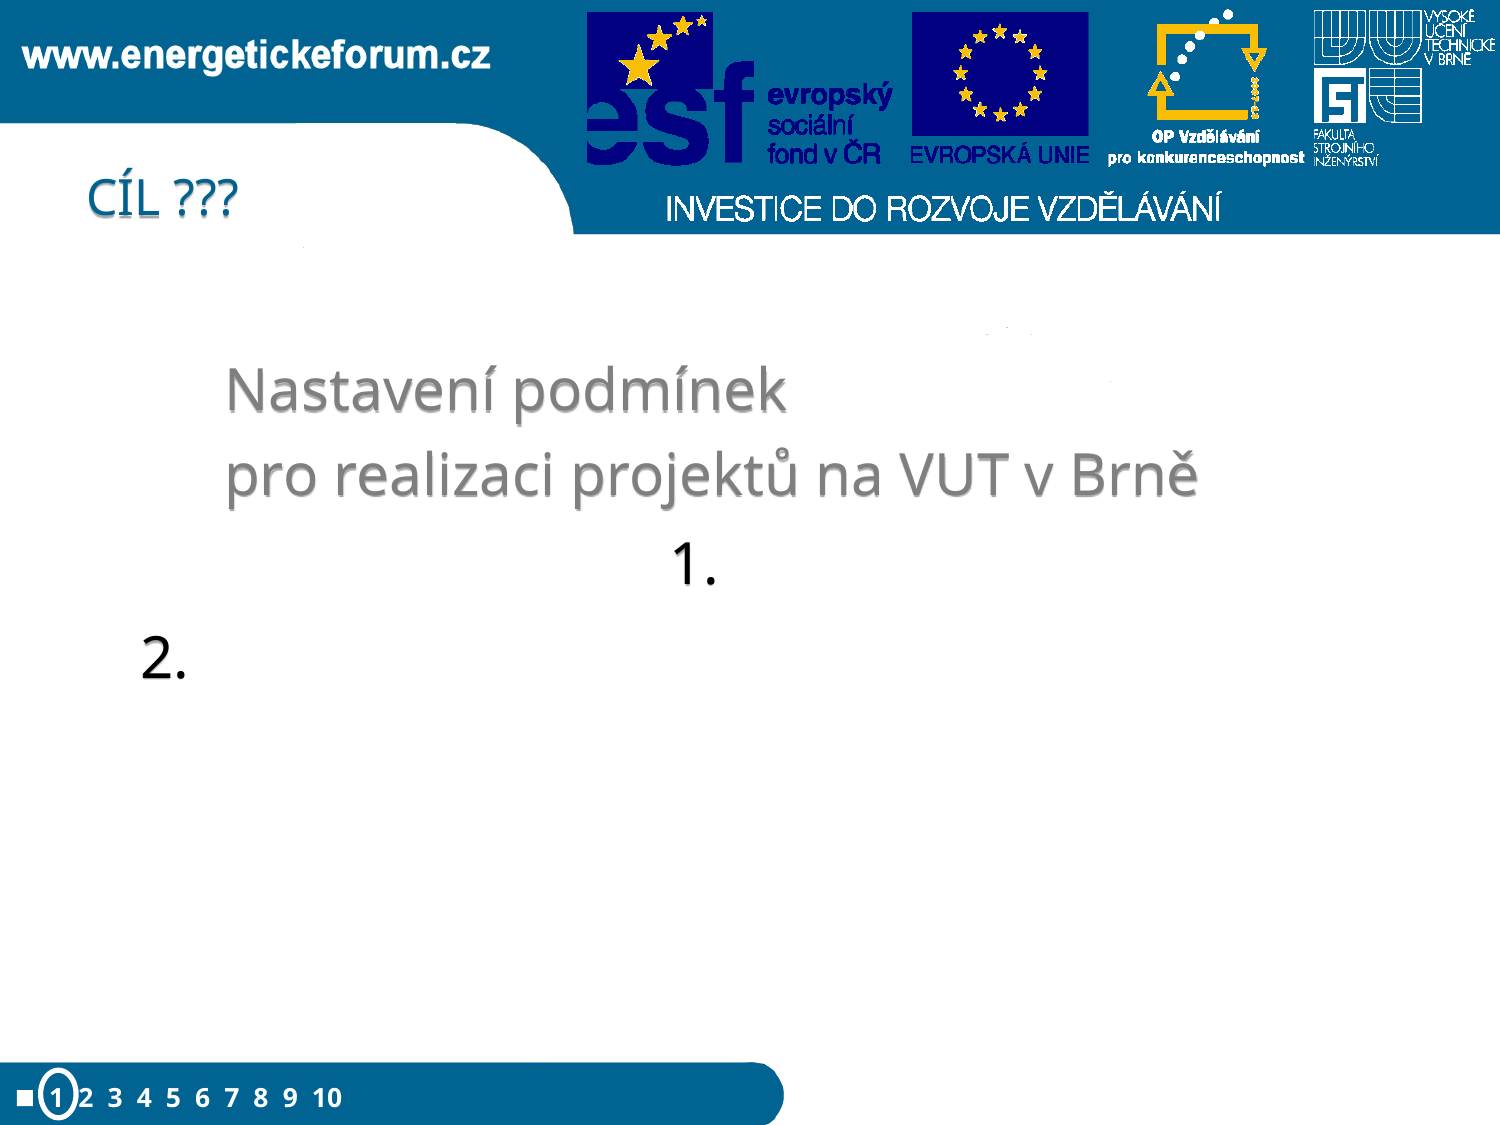

# CÍL ???
Nastavení podmínek
pro realizaci projektů na VUT v Brně
 1 2 3 4 5 6 7 8 9 10